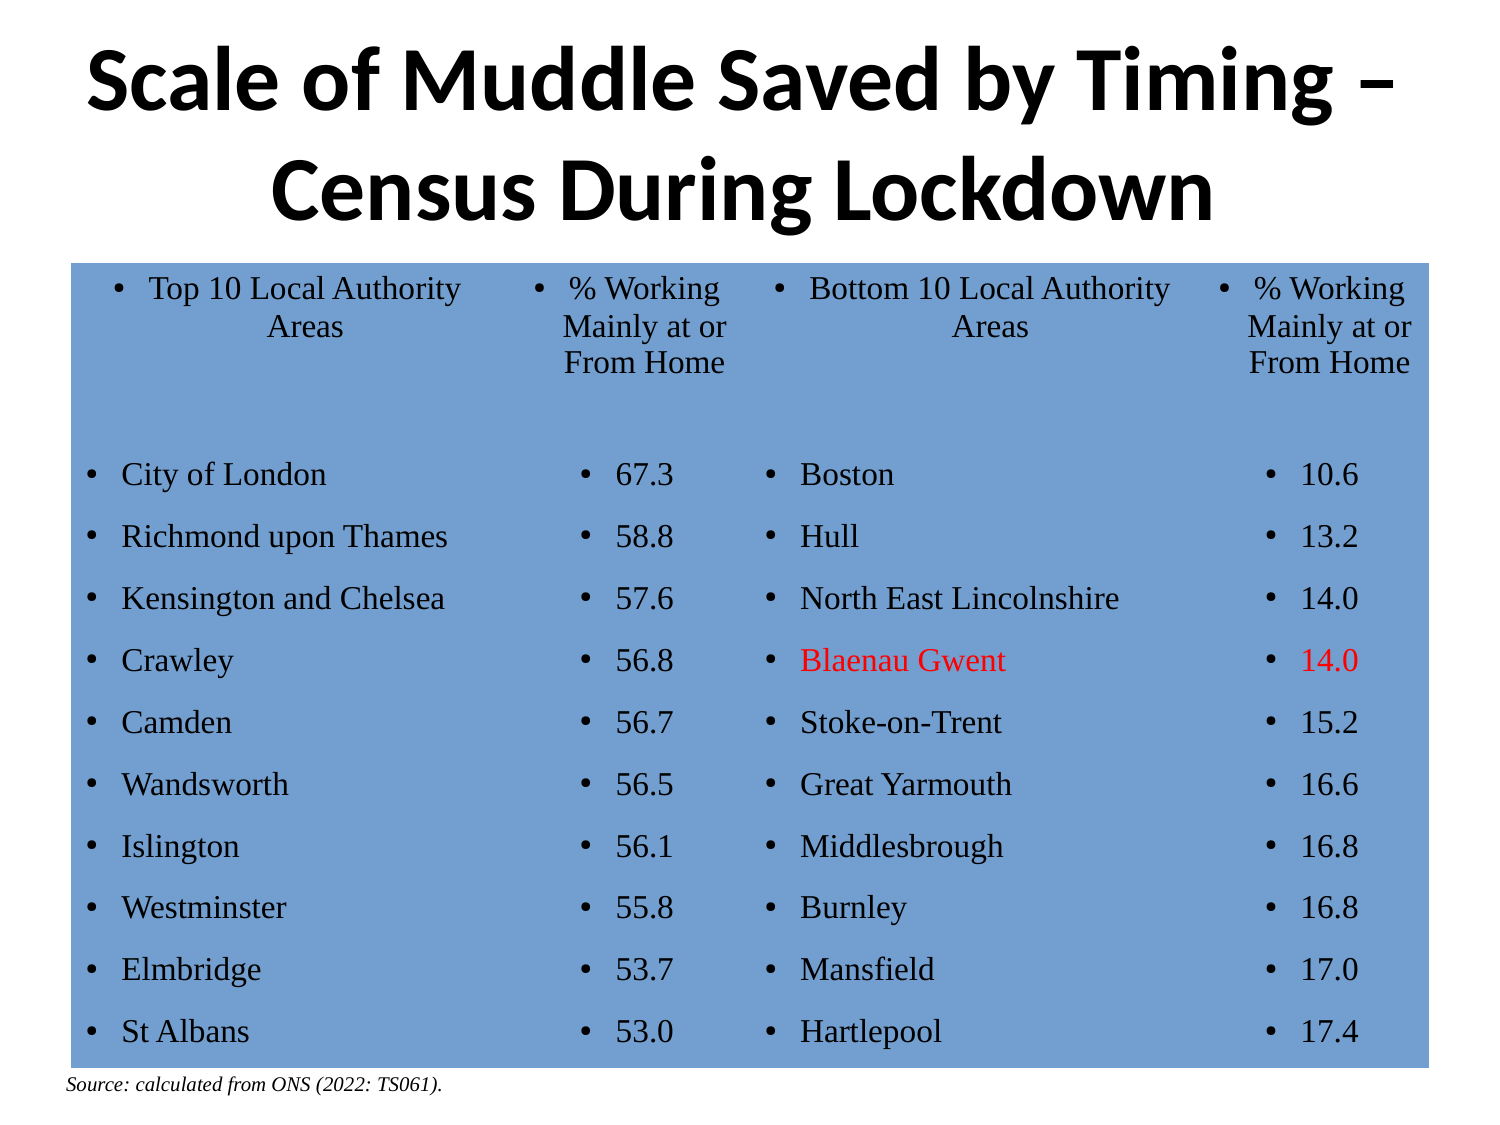

Scale of Muddle Saved by Timing –
Census During Lockdown
| Top 10 Local Authority Areas | % Working Mainly at or From Home | Bottom 10 Local Authority Areas | % Working Mainly at or From Home |
| --- | --- | --- | --- |
| City of London | 67.3 | Boston | 10.6 |
| Richmond upon Thames | 58.8 | Hull | 13.2 |
| Kensington and Chelsea | 57.6 | North East Lincolnshire | 14.0 |
| Crawley | 56.8 | Blaenau Gwent | 14.0 |
| Camden | 56.7 | Stoke-on-Trent | 15.2 |
| Wandsworth | 56.5 | Great Yarmouth | 16.6 |
| Islington | 56.1 | Middlesbrough | 16.8 |
| Westminster | 55.8 | Burnley | 16.8 |
| Elmbridge | 53.7 | Mansfield | 17.0 |
| St Albans | 53.0 | Hartlepool | 17.4 |
Source: calculated from ONS (2022: TS061).